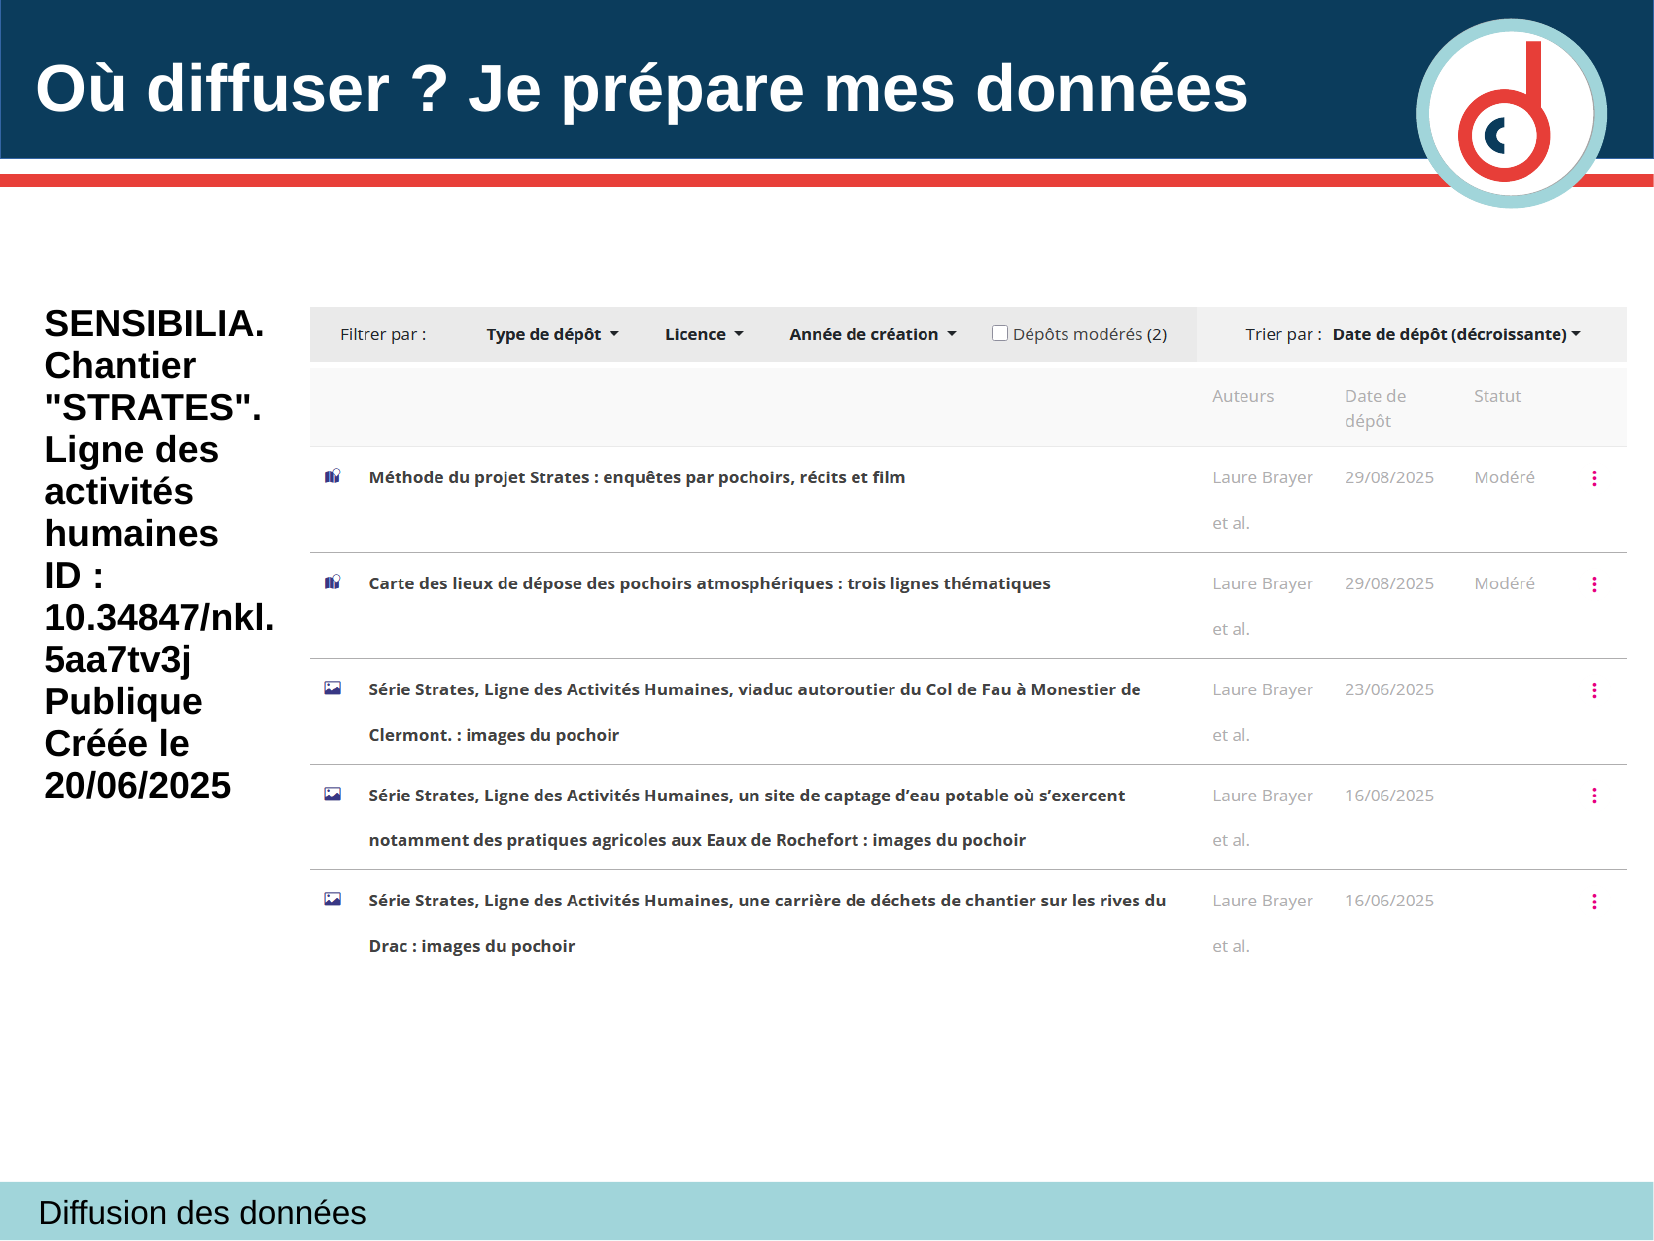

# Où diffuser ? Je prépare mes données
SENSIBILIA. Chantier "STRATES". Ligne des activités humaines
ID : 10.34847/nkl.5aa7tv3j Publique
Créée le 20/06/2025
Diffusion des données